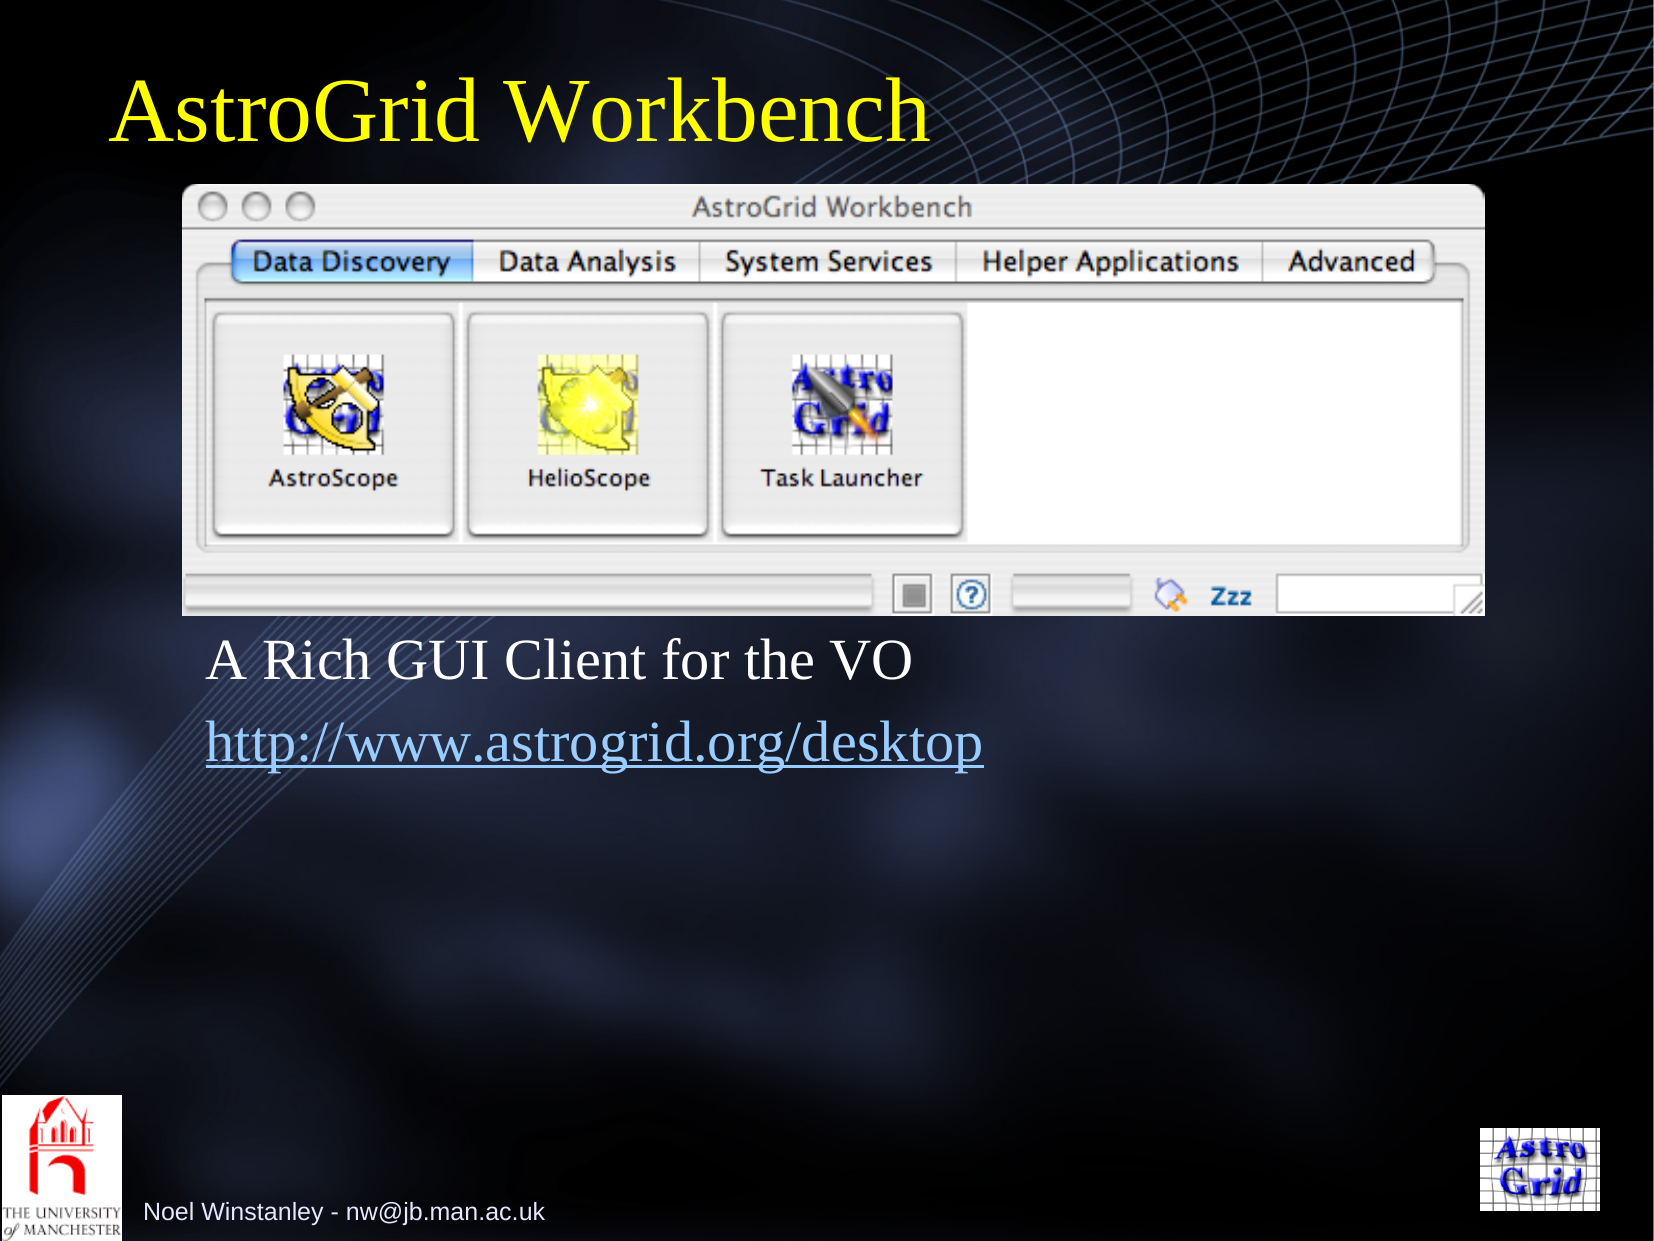

# AstroGrid Workbench
A Rich GUI Client for the VO
http://www.astrogrid.org/desktop